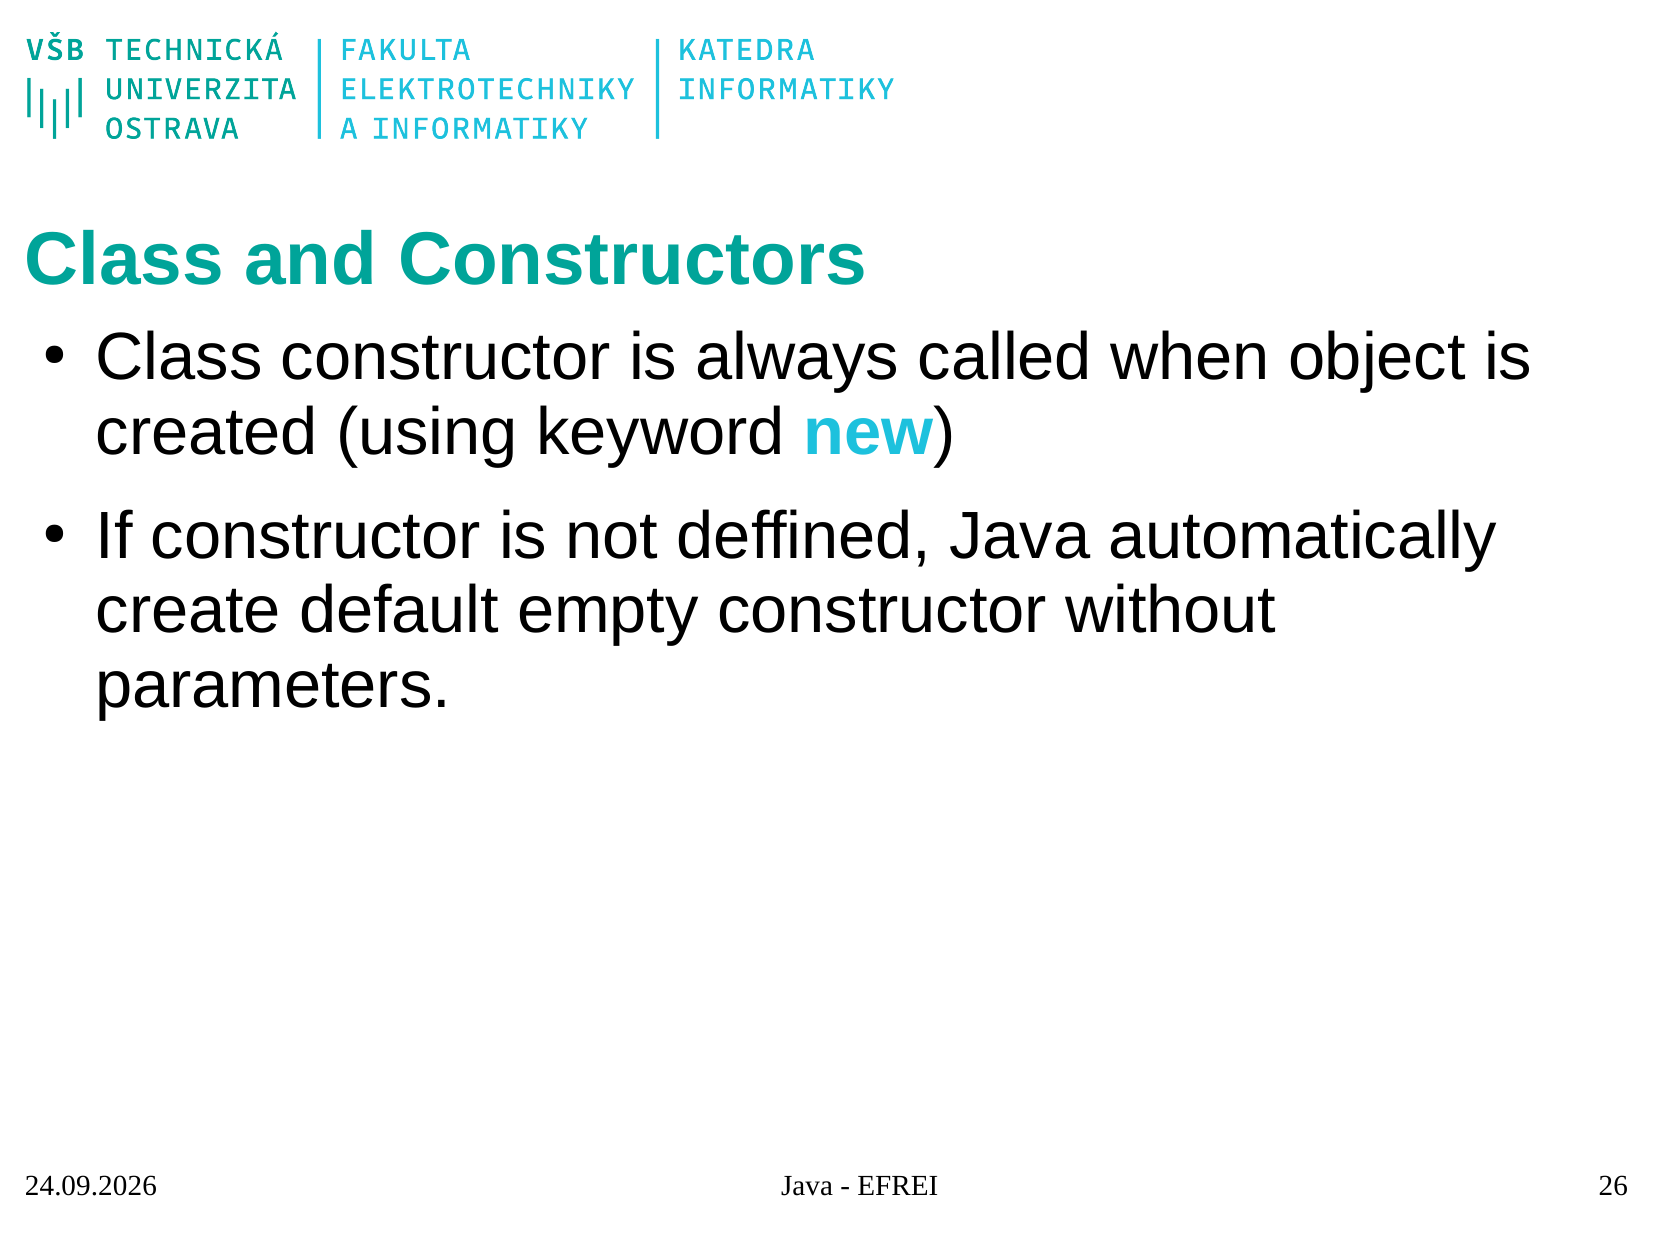

# Class and Constructors
Class constructor is always called when object is created (using keyword new)
If constructor is not deffined, Java automatically create default empty constructor without parameters.
Java - EFREI
26